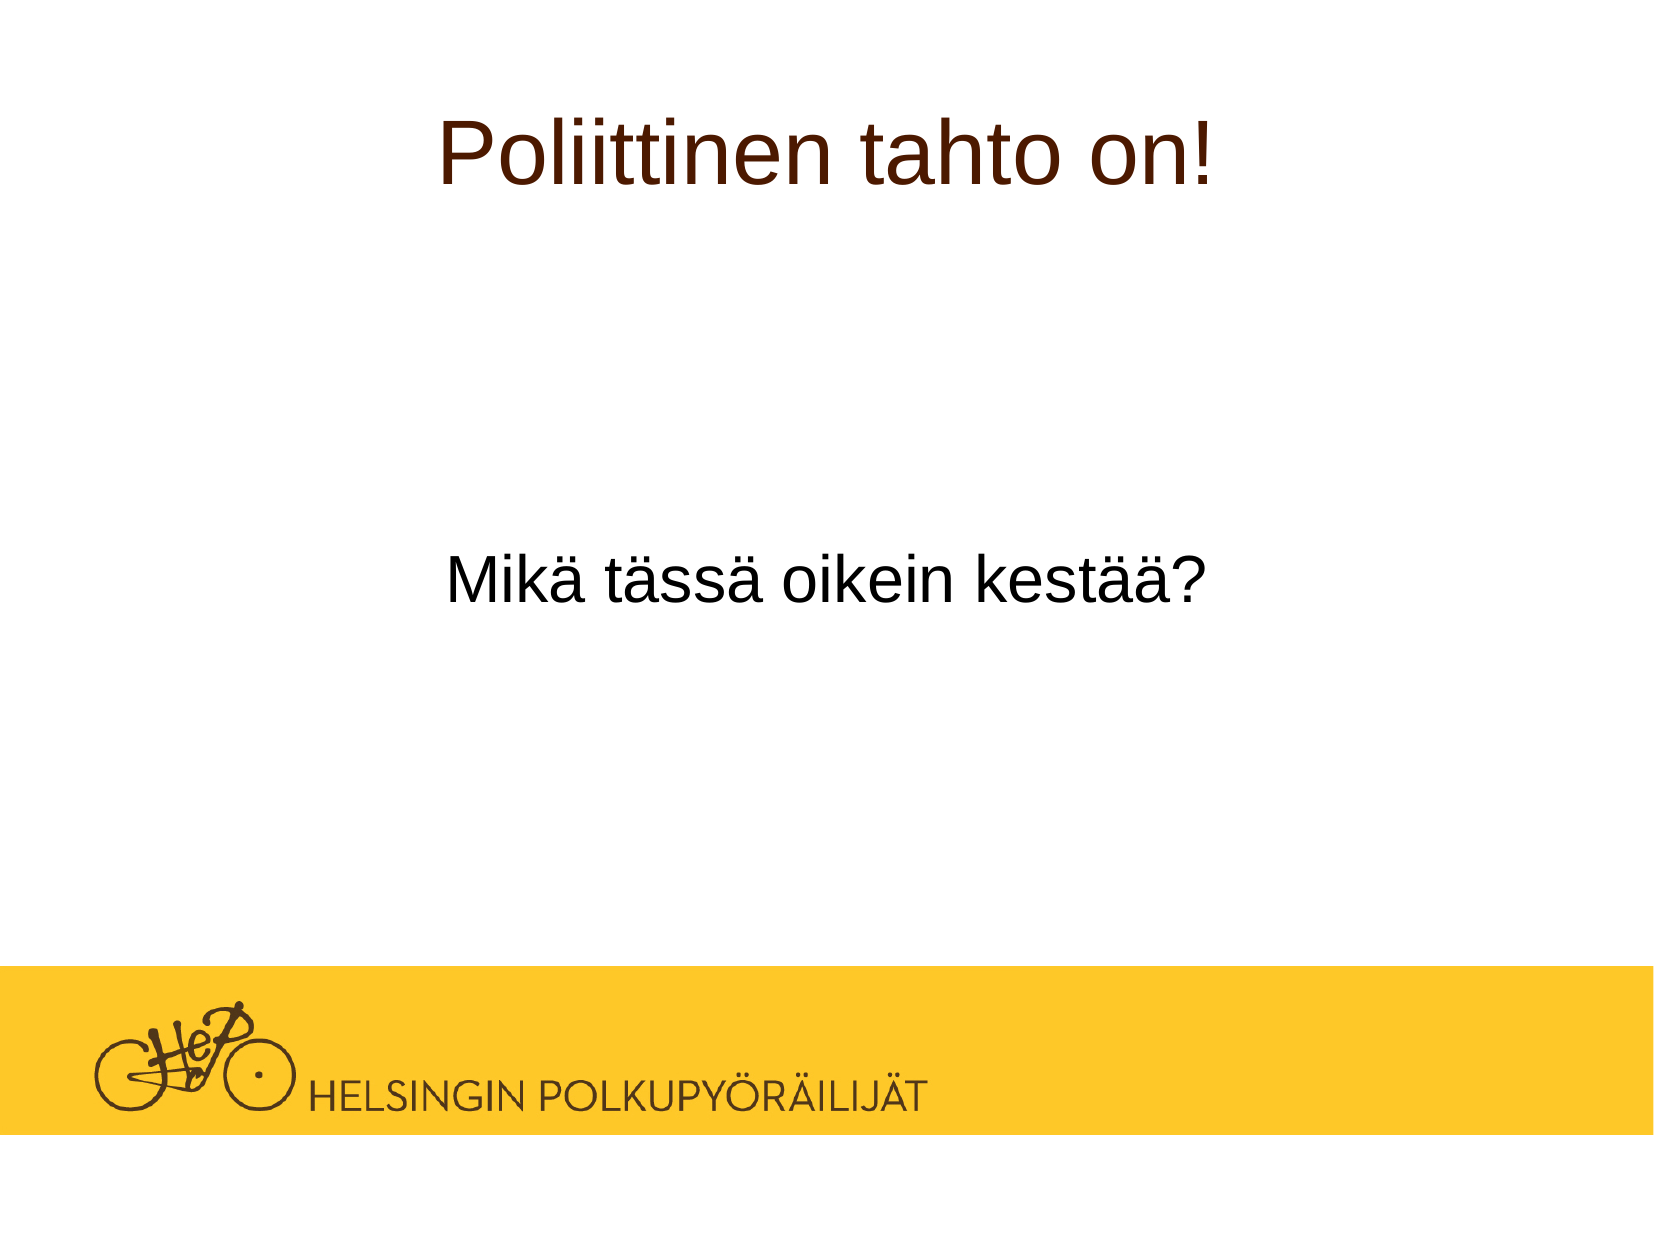

# Poliittinen tahto on!
Mikä tässä oikein kestää?